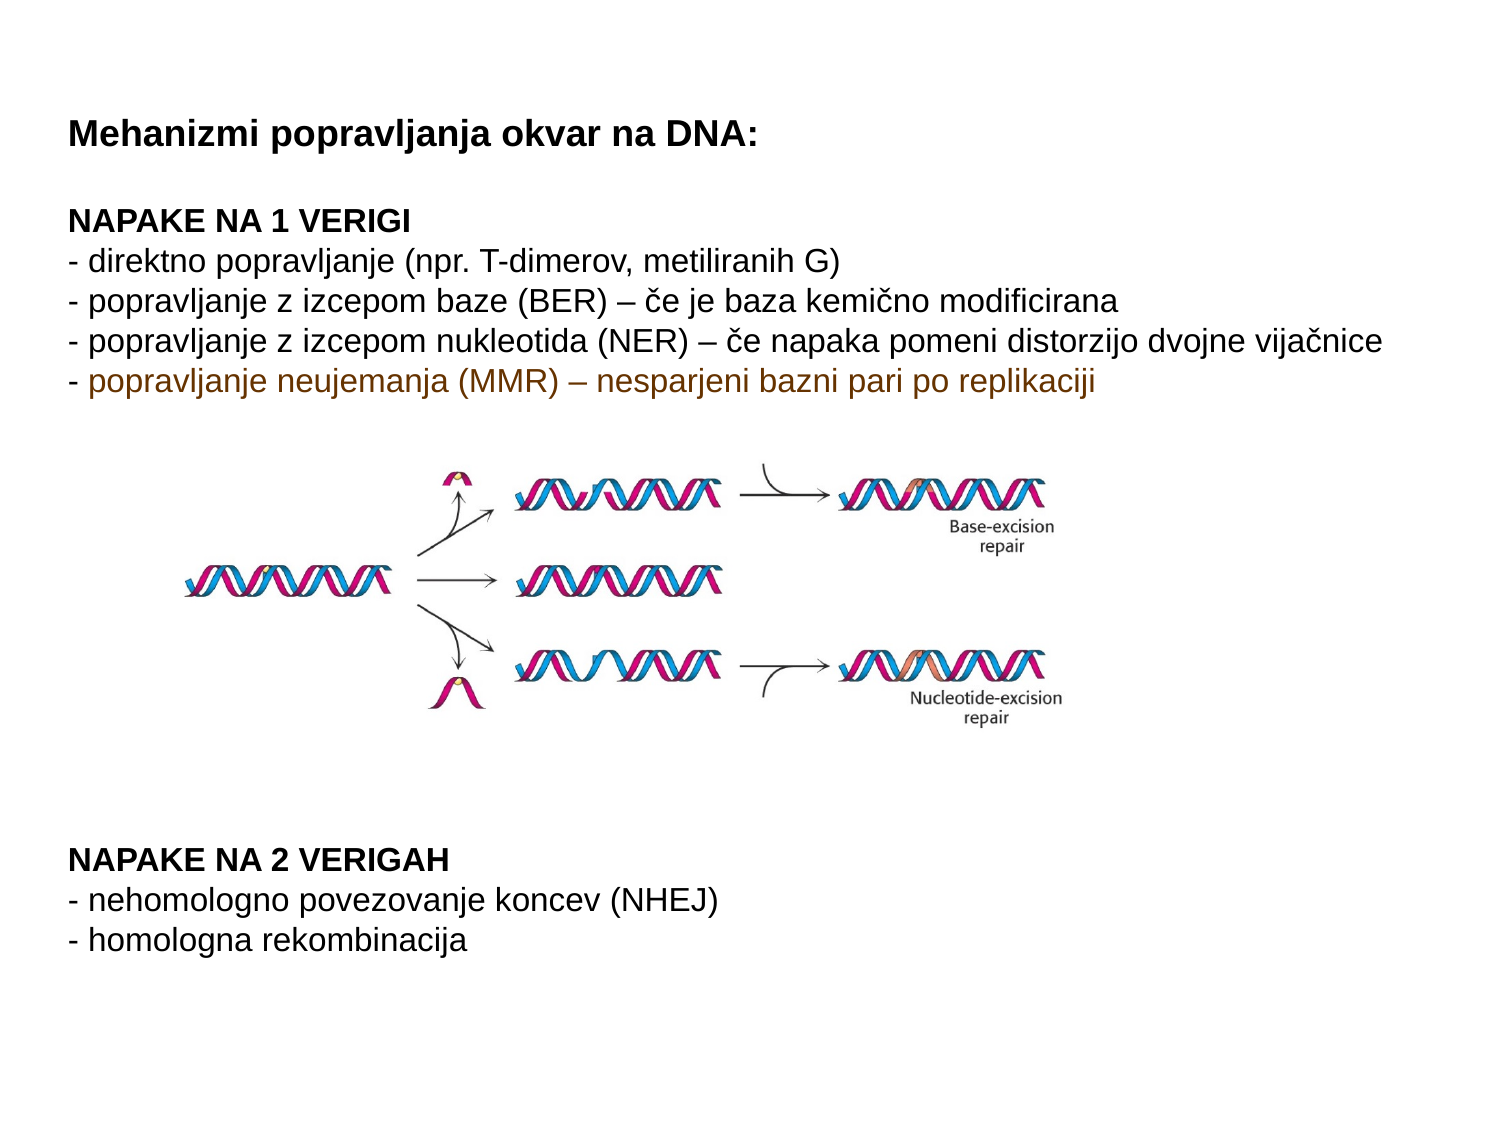

Mehanizmi popravljanja okvar na DNA:
NAPAKE NA 1 VERIGI
- direktno popravljanje (npr. T-dimerov, metiliranih G)
- popravljanje z izcepom baze (BER) – če je baza kemično modificirana
- popravljanje z izcepom nukleotida (NER) – če napaka pomeni distorzijo dvojne vijačnice
- popravljanje neujemanja (MMR) – nesparjeni bazni pari po replikaciji
NAPAKE NA 2 VERIGAH
- nehomologno povezovanje koncev (NHEJ)
- homologna rekombinacija